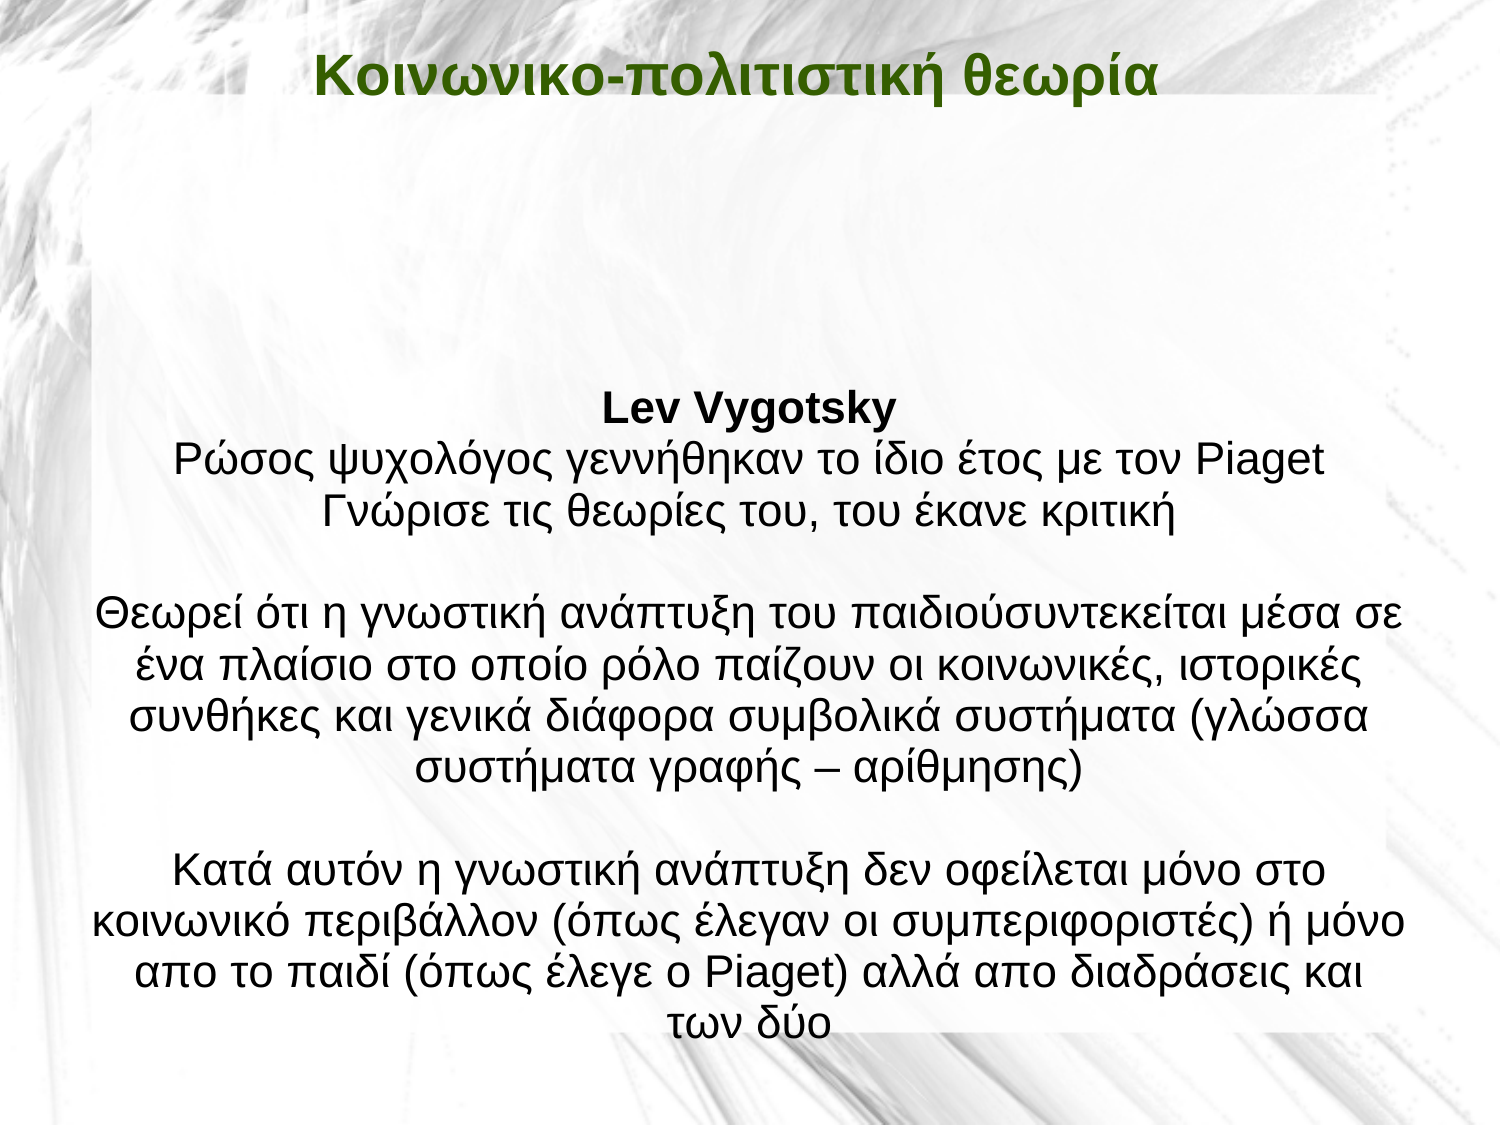

# Κοινωνικο-πολιτιστική θεωρία
Lev Vygotsky
Ρώσος ψυχολόγος γεννήθηκαν το ίδιο έτος με τον Piaget
Γνώρισε τις θεωρίες του, του έκανε κριτική
Θεωρεί ότι η γνωστική ανάπτυξη του παιδιούσυντεκείται μέσα σε ένα πλαίσιο στο οποίο ρόλο παίζουν οι κοινωνικές, ιστορικές συνθήκες και γενικά διάφορα συμβολικά συστήματα (γλώσσα συστήματα γραφής – αρίθμησης)
Κατά αυτόν η γνωστική ανάπτυξη δεν οφείλεται μόνο στο κοινωνικό περιβάλλον (όπως έλεγαν οι συμπεριφοριστές) ή μόνο απο το παιδί (όπως έλεγε ο Piaget) αλλά απο διαδράσεις και των δύο